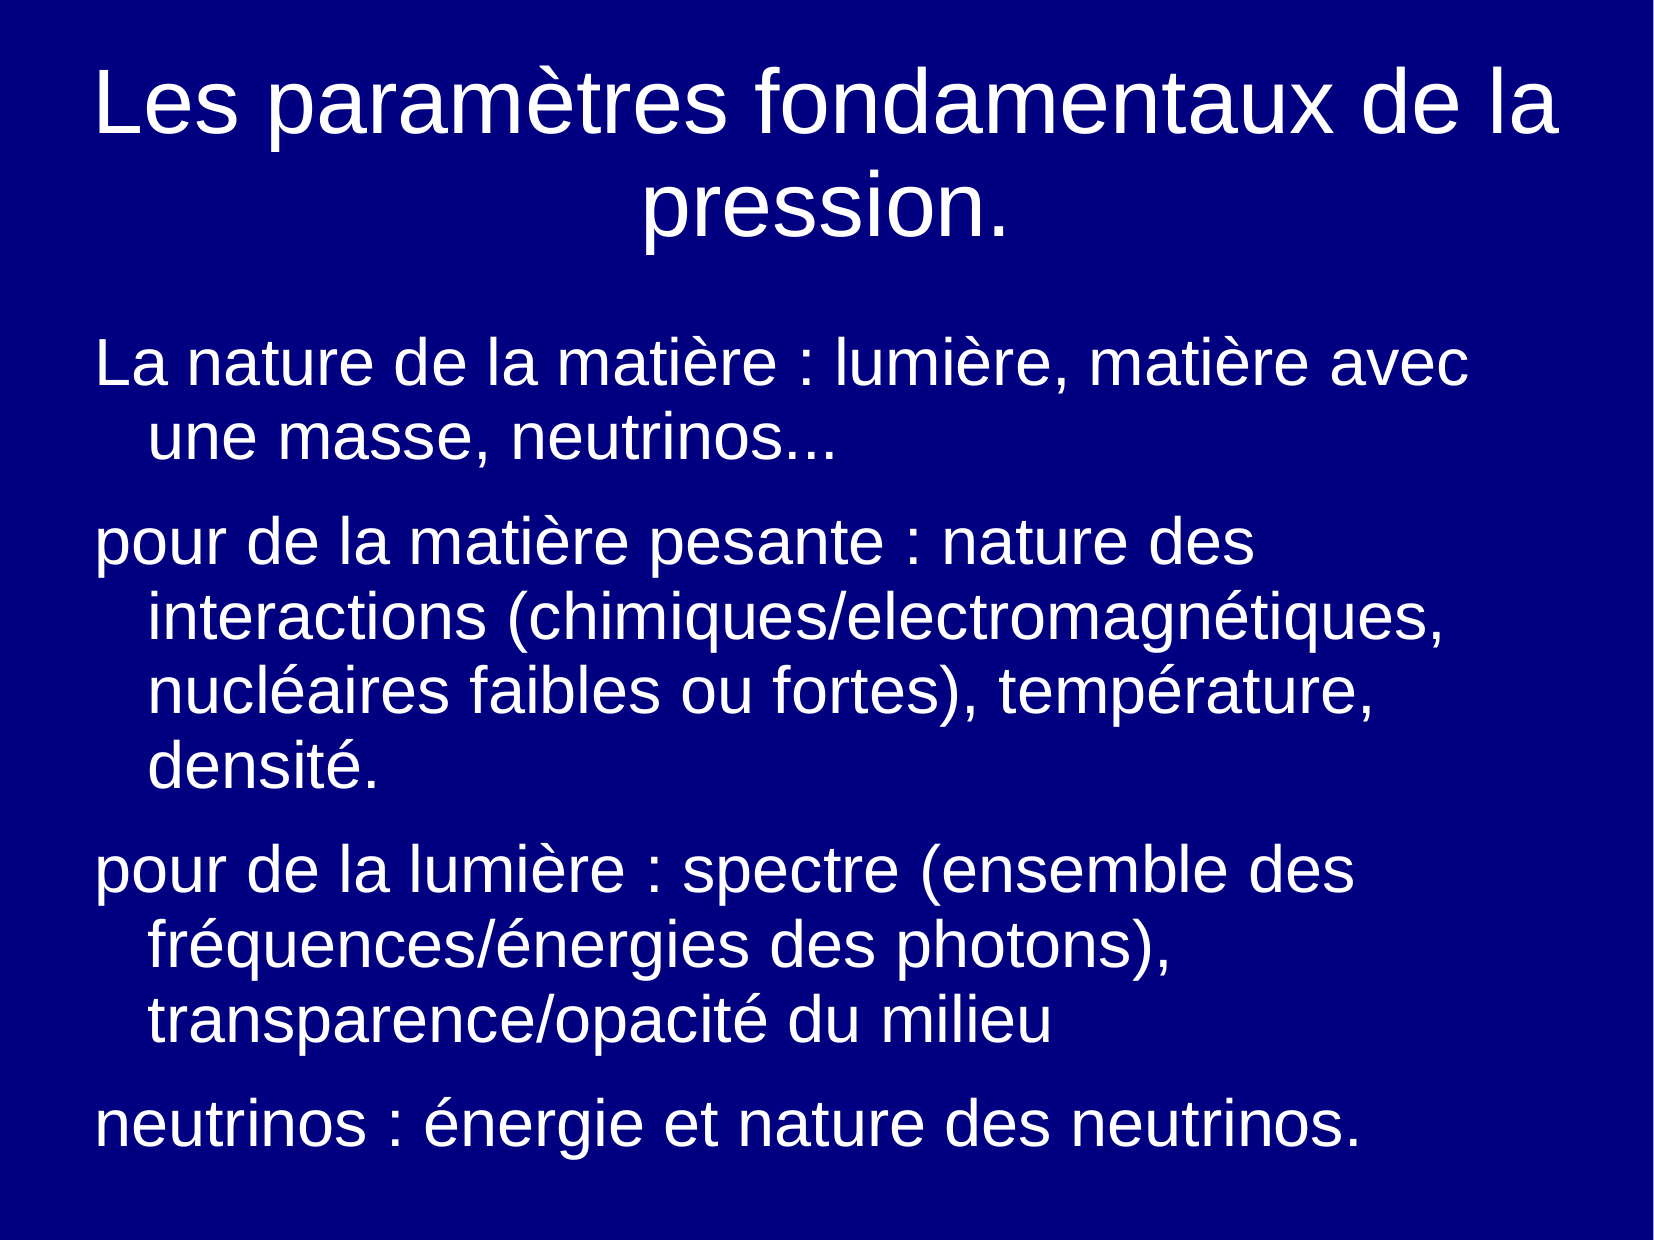

# Les paramètres fondamentaux de la pression.
La nature de la matière : lumière, matière avec une masse, neutrinos...
pour de la matière pesante : nature des interactions (chimiques/electromagnétiques, nucléaires faibles ou fortes), température, densité.
pour de la lumière : spectre (ensemble des fréquences/énergies des photons), transparence/opacité du milieu
neutrinos : énergie et nature des neutrinos.